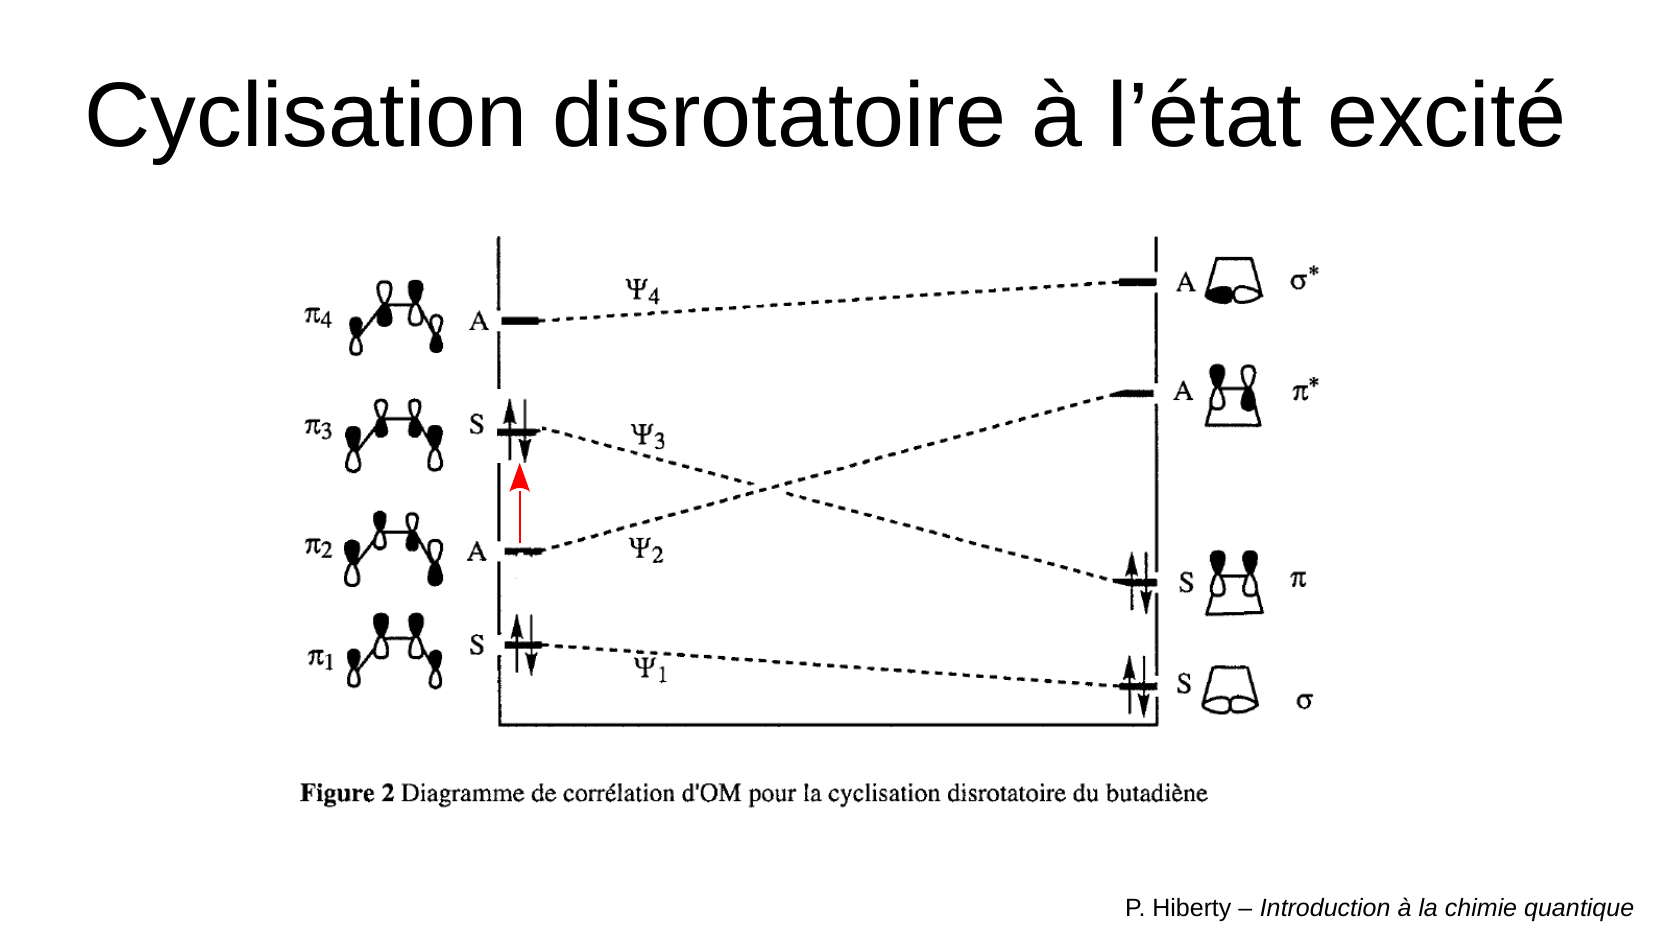

# Cyclisation disrotatoire à l’état excité
P. Hiberty – Introduction à la chimie quantique